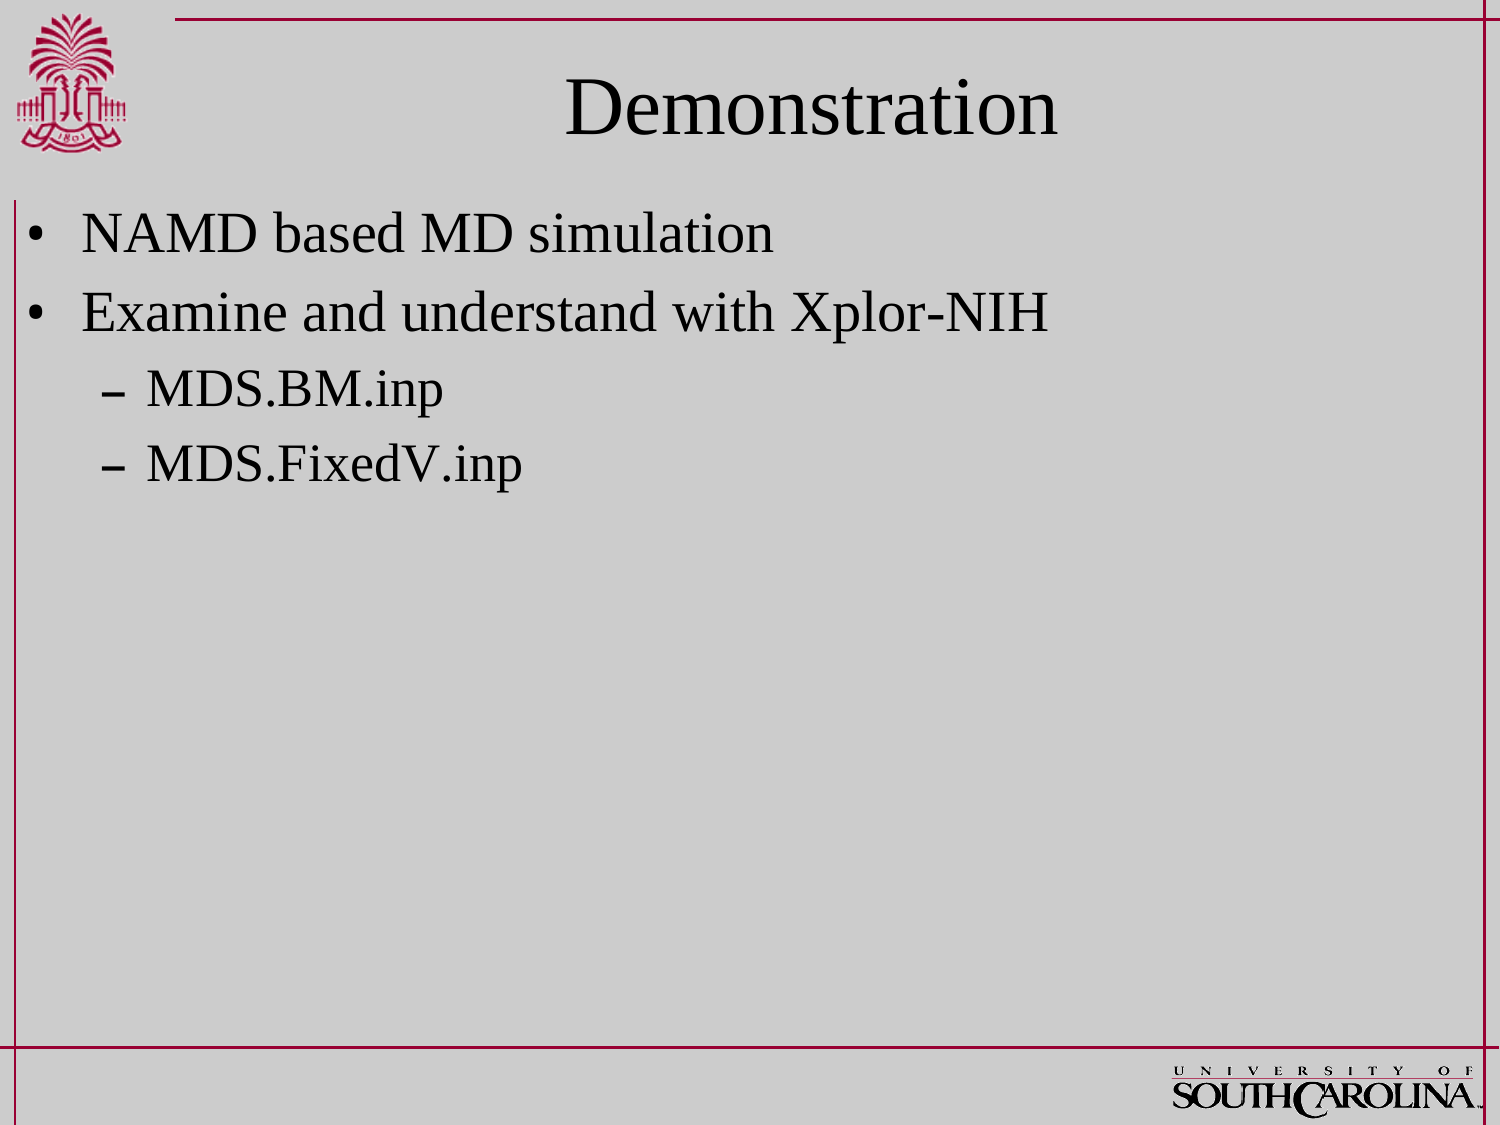

# Demonstration
NAMD based MD simulation
Examine and understand with Xplor-NIH
MDS.BM.inp
MDS.FixedV.inp